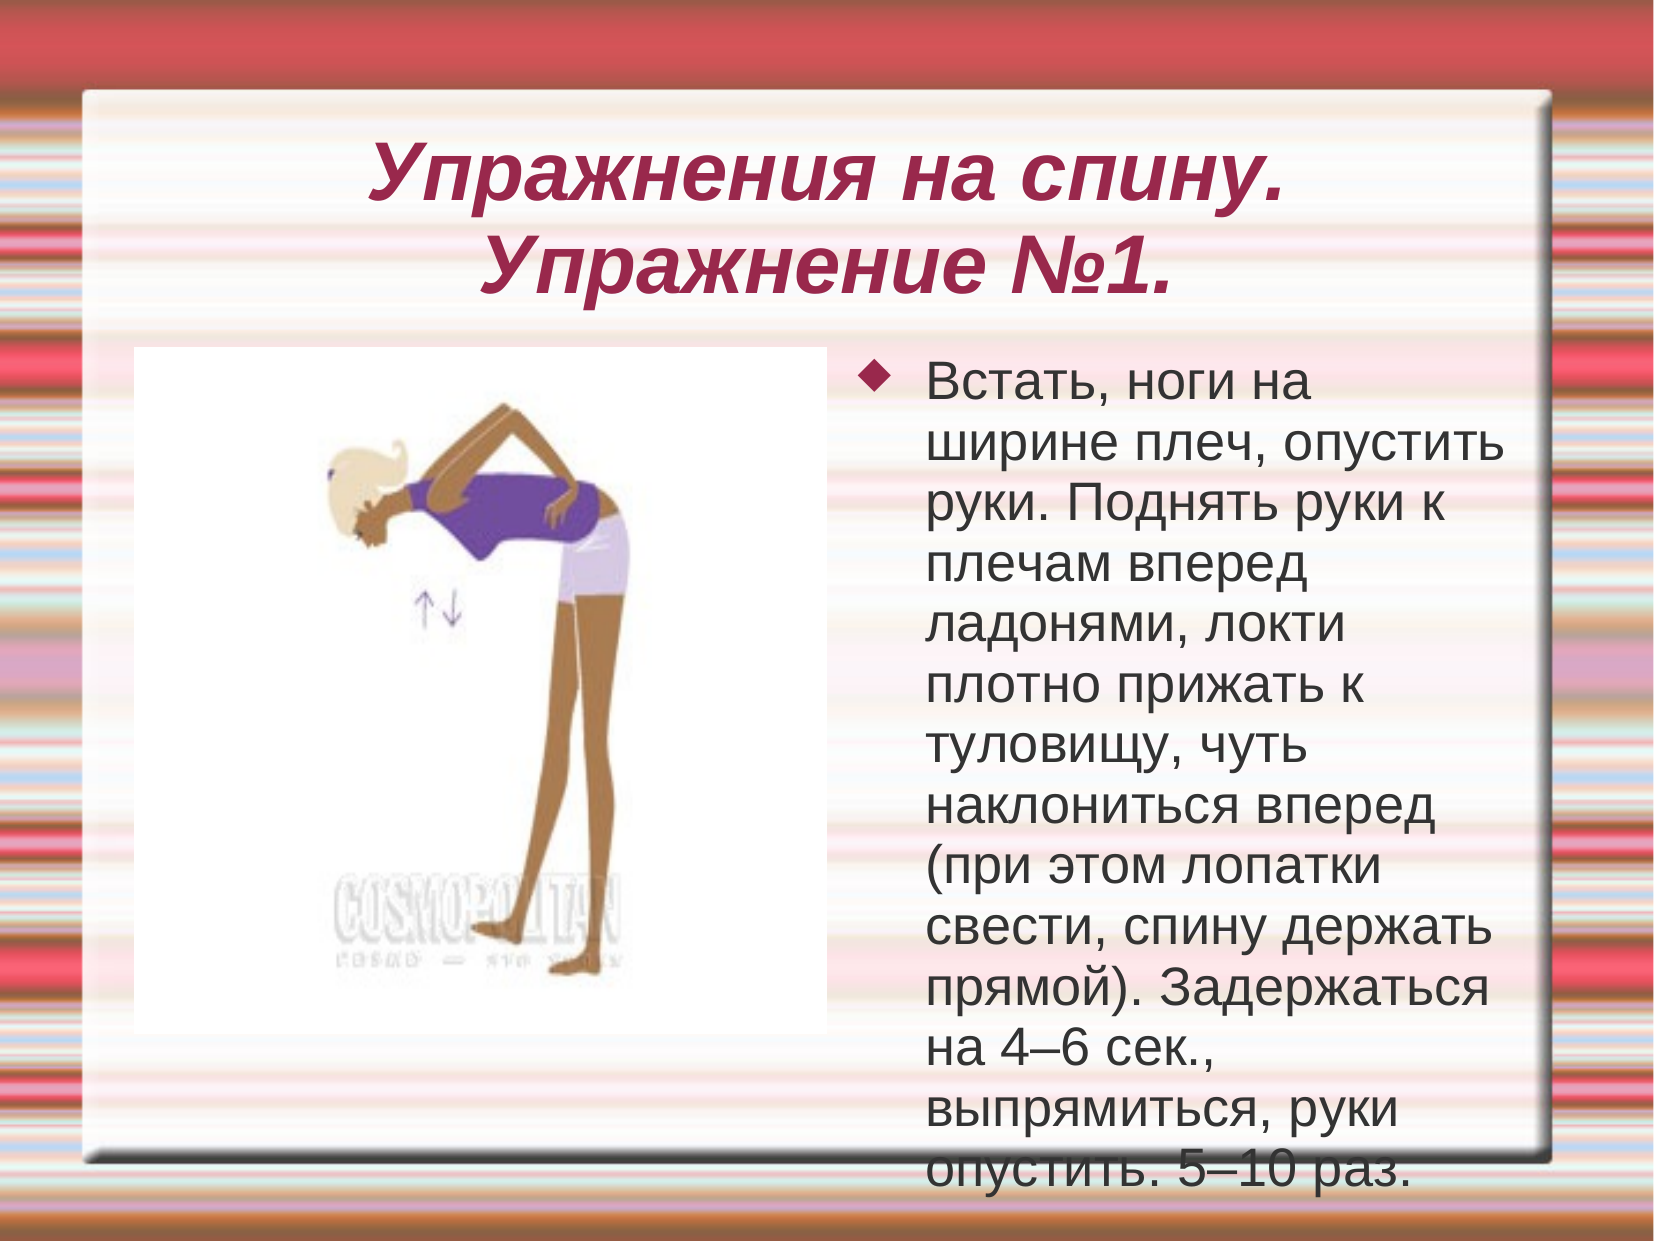

# Упражнения на спину. Упражнение №1.
Встать, ноги на ширине плеч, опустить руки. Поднять руки к плечам вперед ладонями, локти плотно прижать к туловищу, чуть наклониться вперед (при этом лопатки свести, спину держать прямой). Задержаться на 4–6 сек., выпрямиться, руки опустить. 5–10 раз.